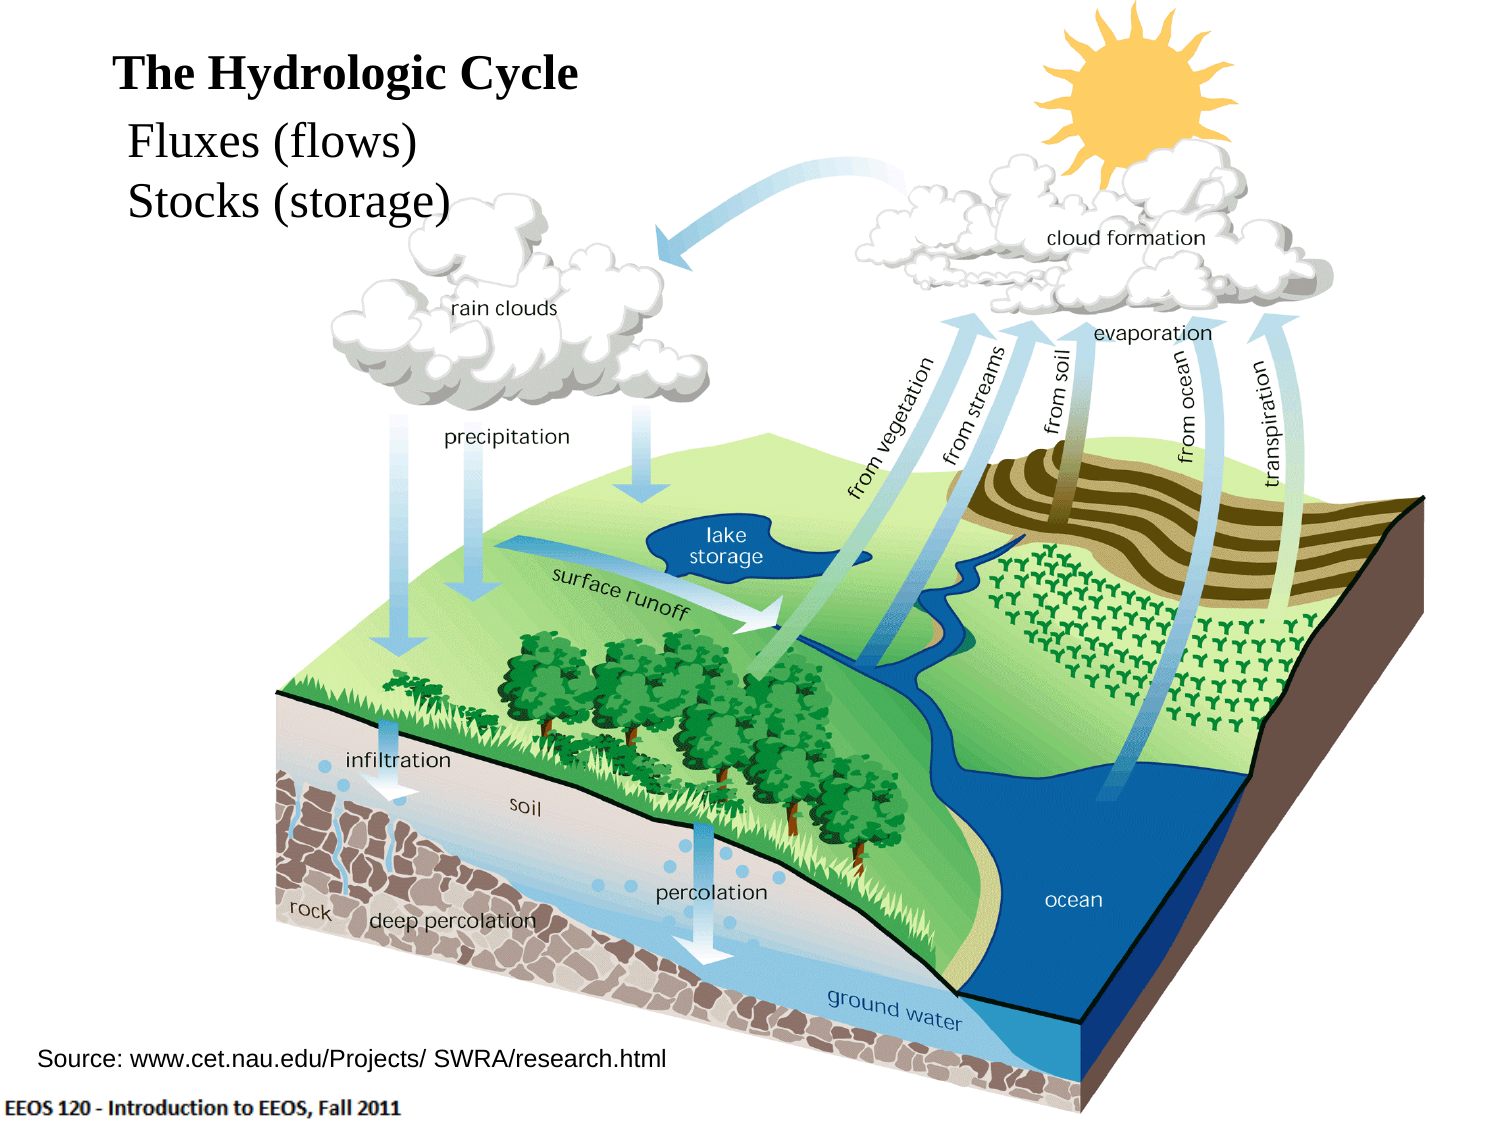

The Hydrologic Cycle
Fluxes (flows)
Stocks (storage)
Source: www.cet.nau.edu/Projects/ SWRA/research.html